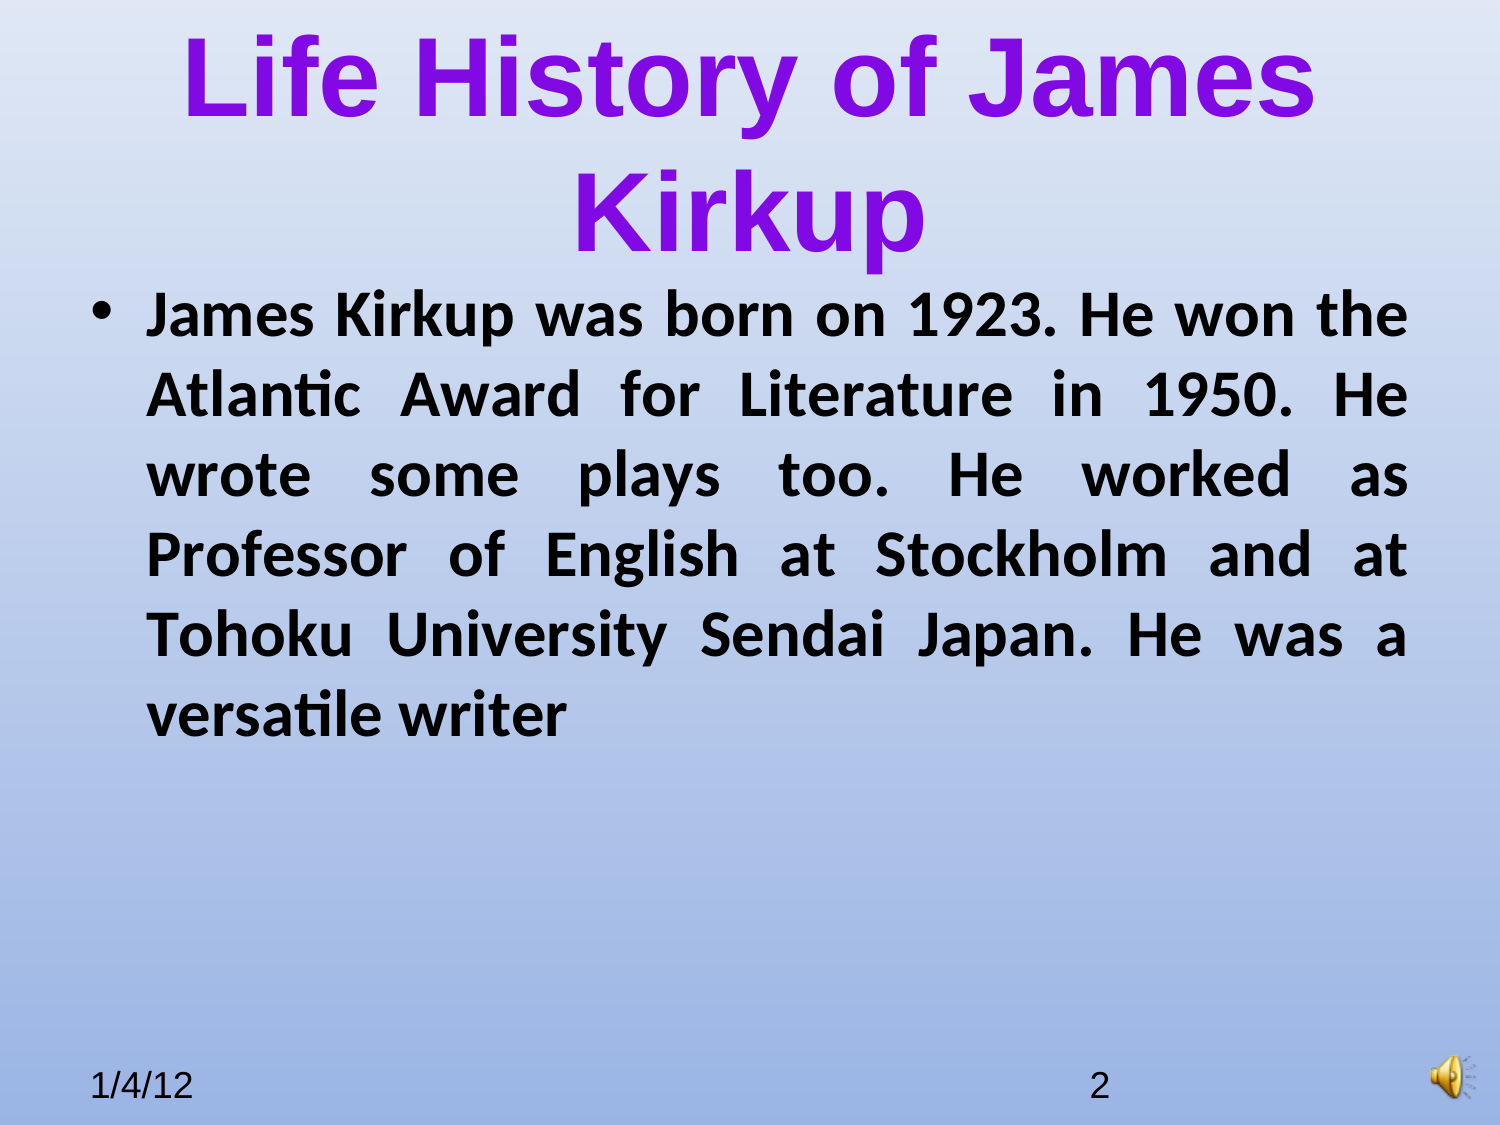

Life History of James Kirkup
James Kirkup was born on 1923. He won the Atlantic Award for Literature in 1950. He wrote some plays too. He worked as Professor of English at Stockholm and at Tohoku University Sendai Japan. He was a versatile writer